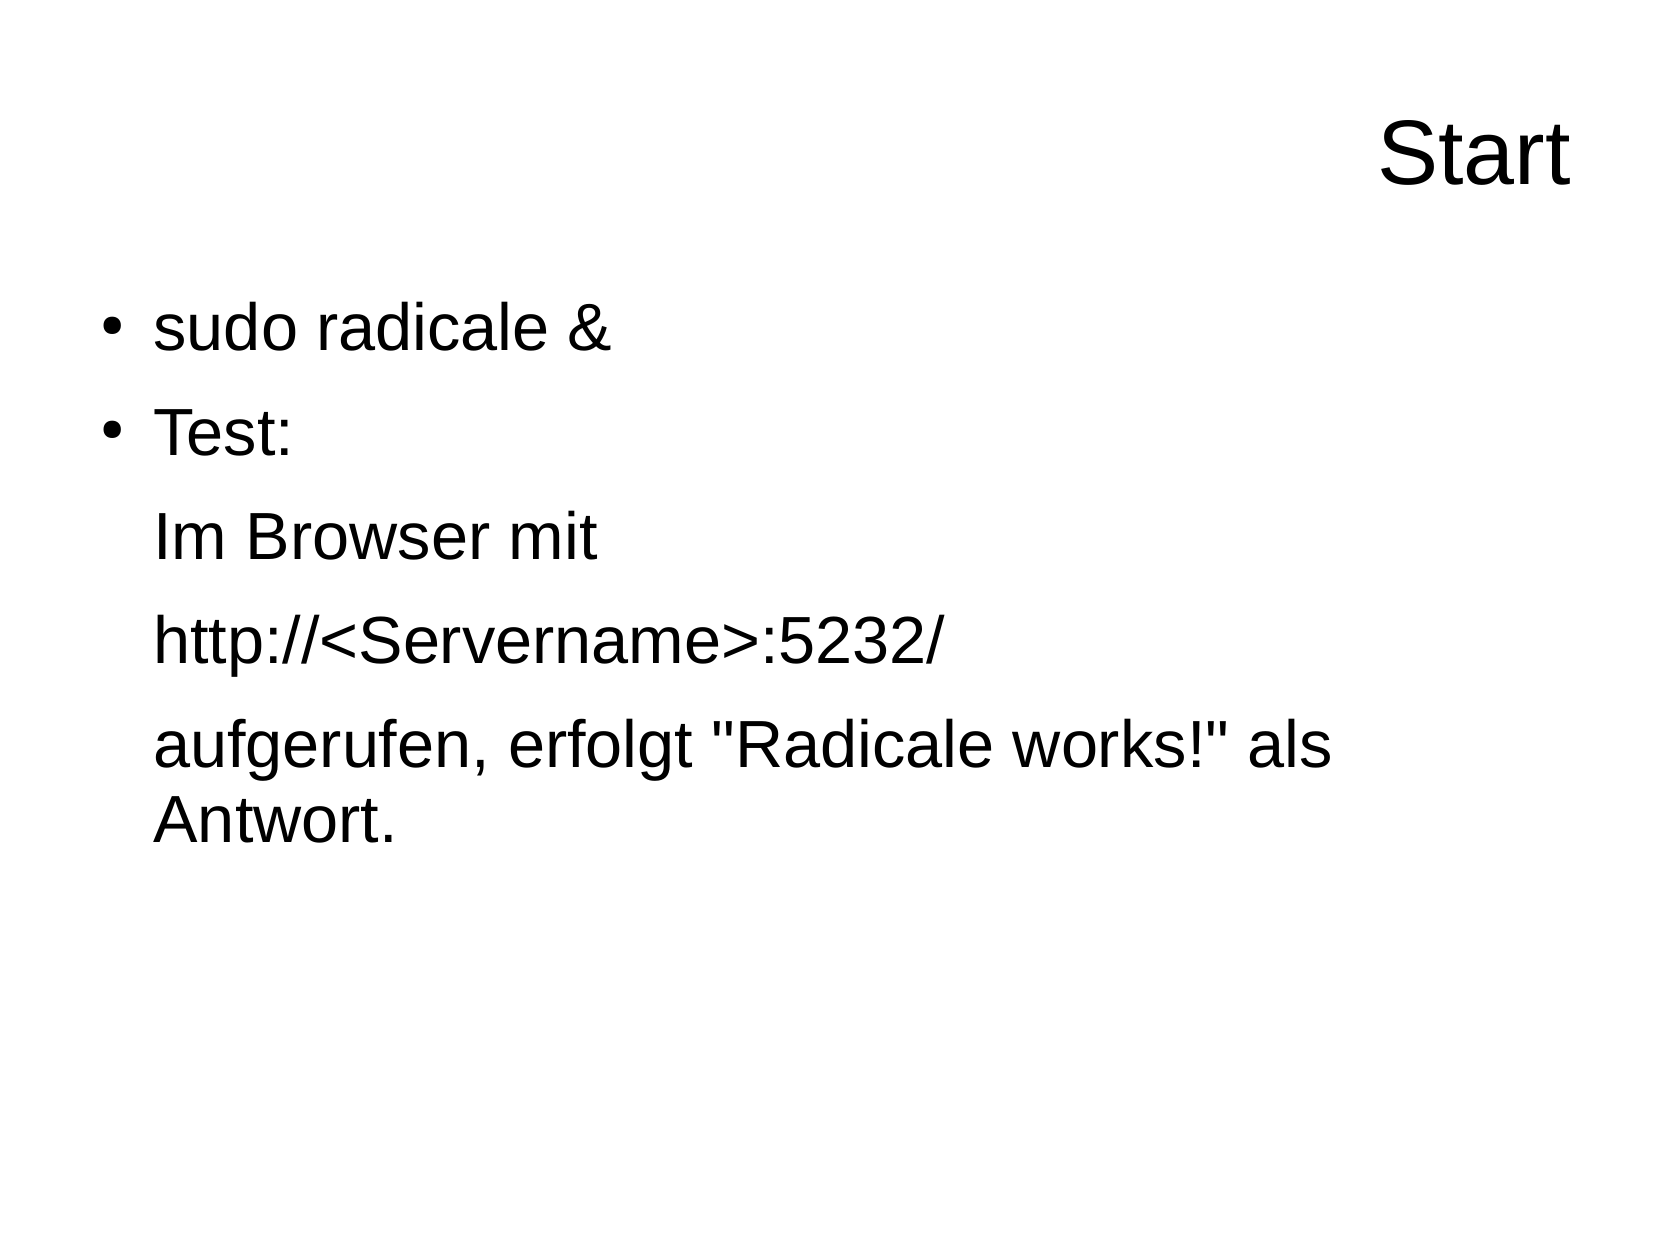

# Start
sudo radicale &
Test:
Im Browser mit
http://<Servername>:5232/
aufgerufen, erfolgt "Radicale works!" als Antwort.